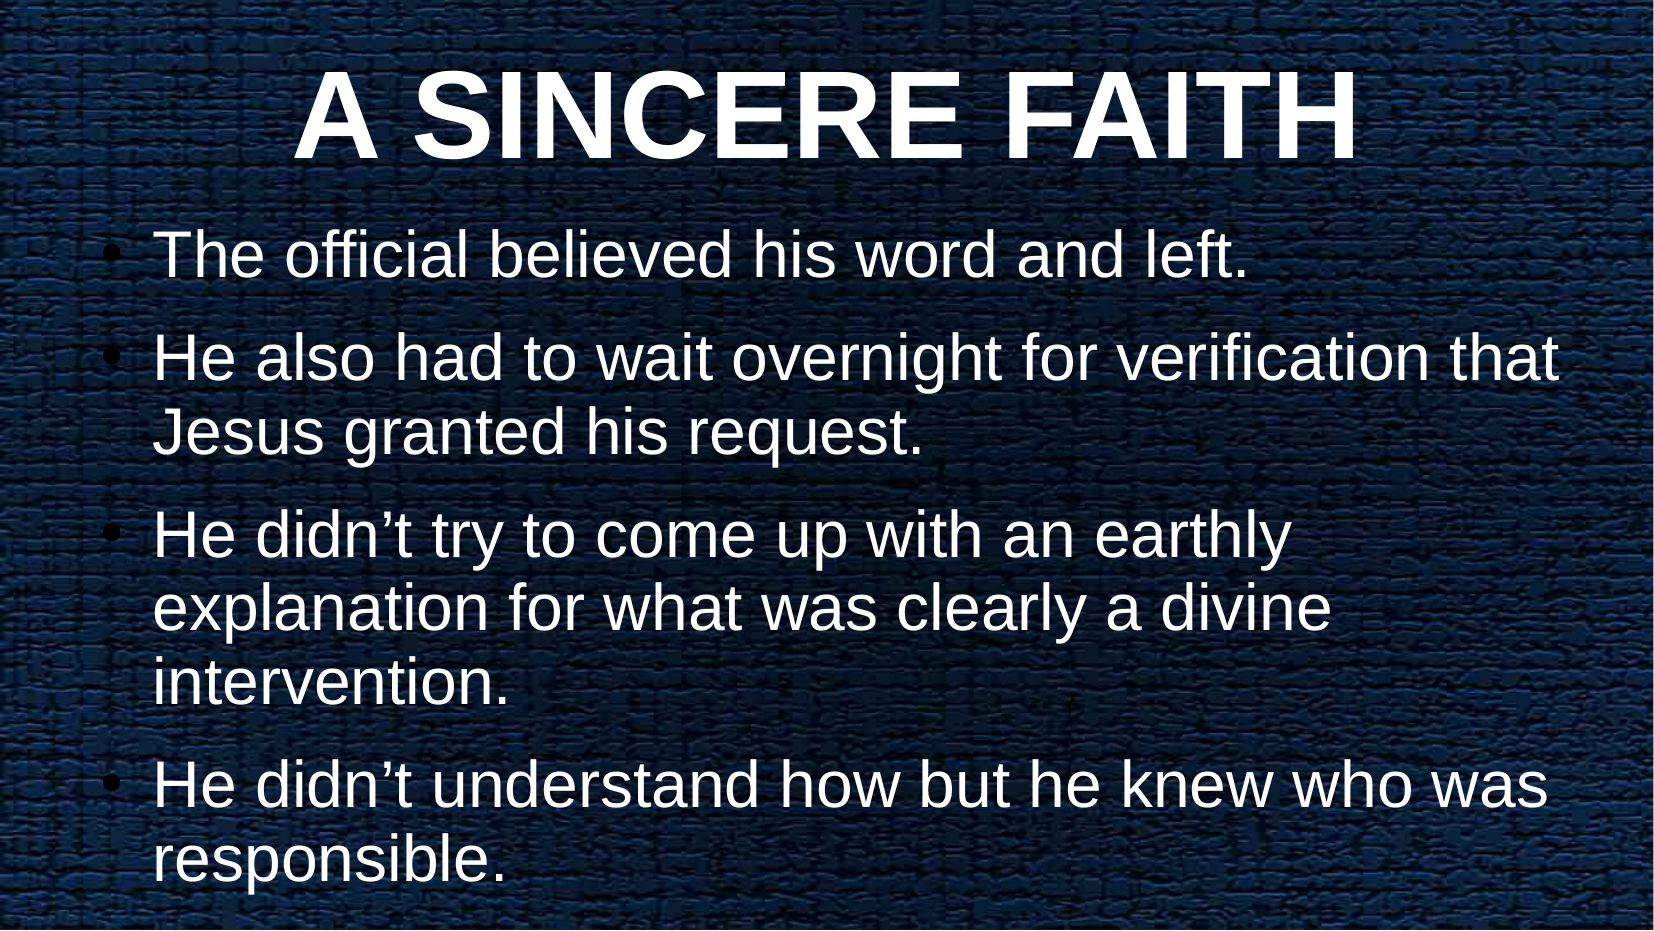

# A SINCERE FAITH
The official believed his word and left.
He also had to wait overnight for verification that Jesus granted his request.
He didn’t try to come up with an earthly explanation for what was clearly a divine intervention.
He didn’t understand how but he knew who was responsible.